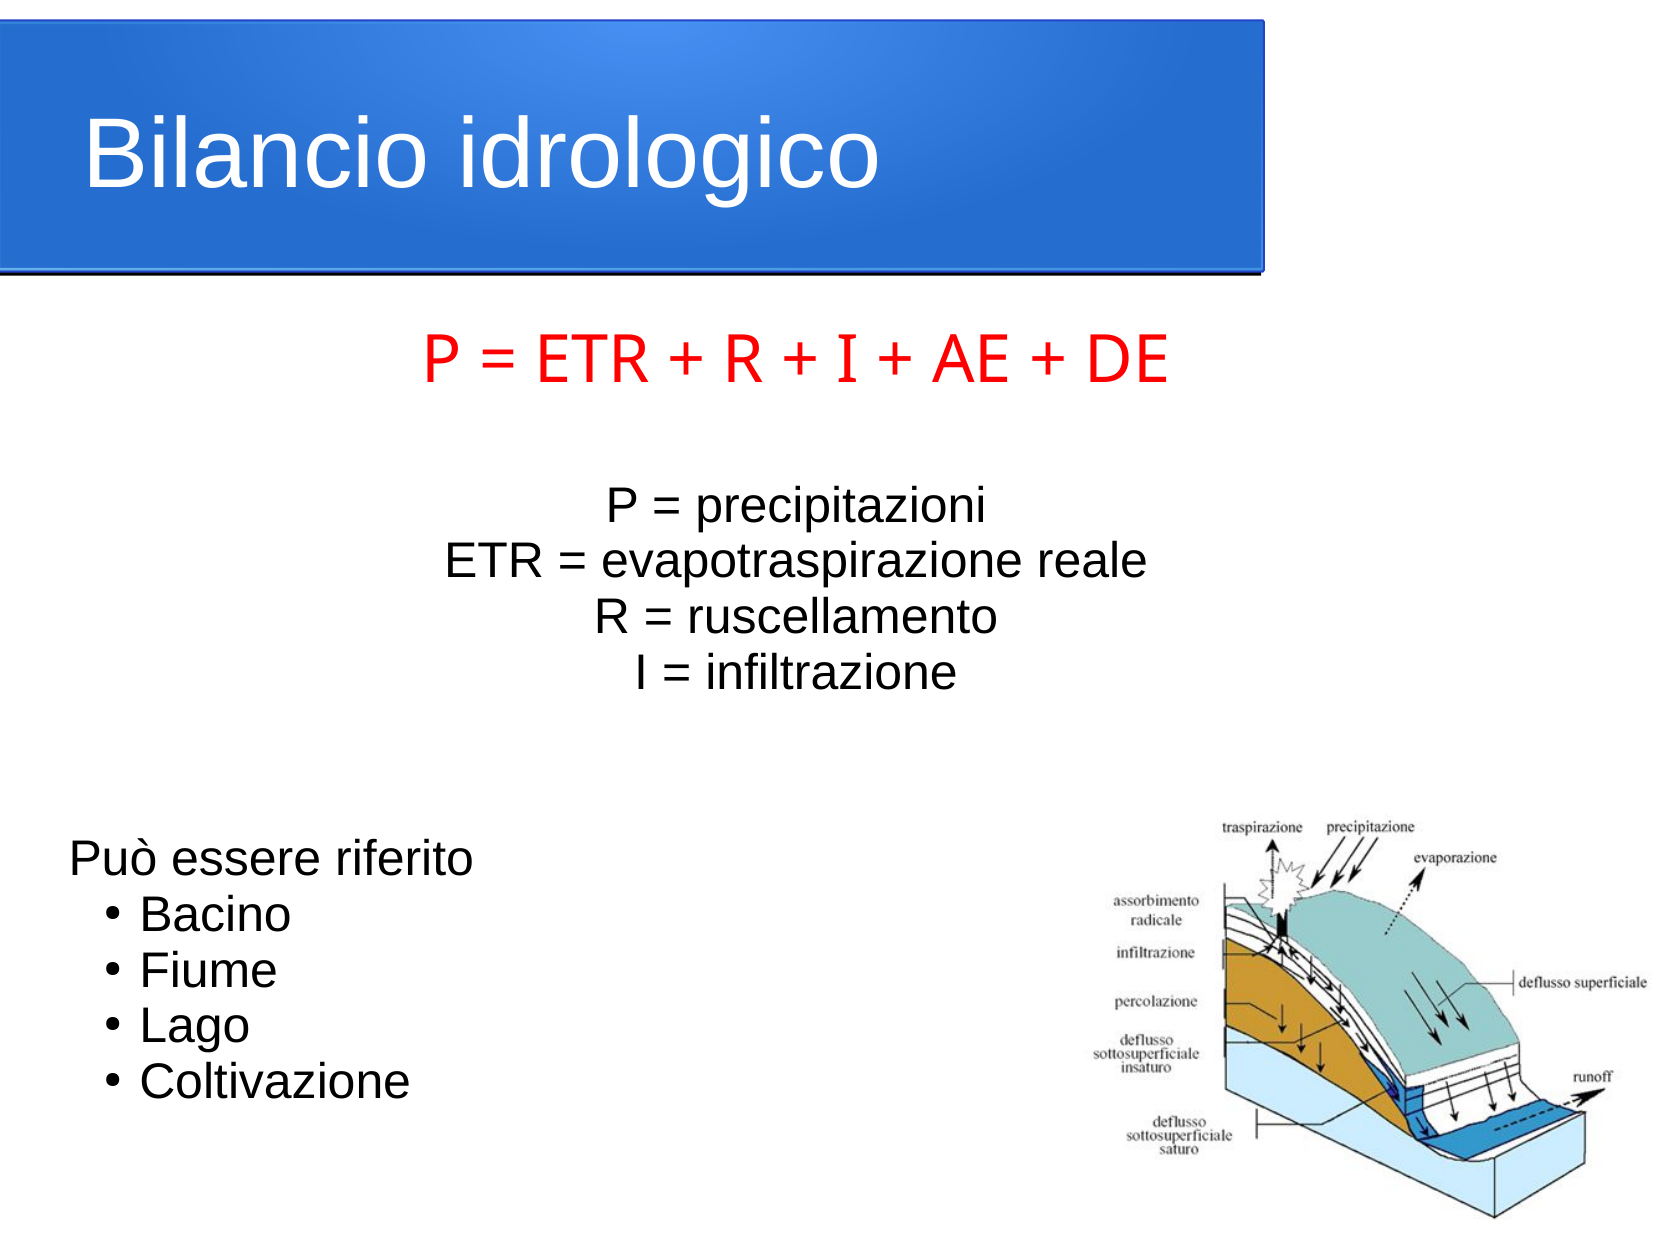

# Bilancio idrologico
P = ETR + R + I + AE + DE
P = precipitazioni
ETR = evapotraspirazione reale
R = ruscellamento
I = infiltrazione
Può essere riferito
Bacino
Fiume
Lago
Coltivazione